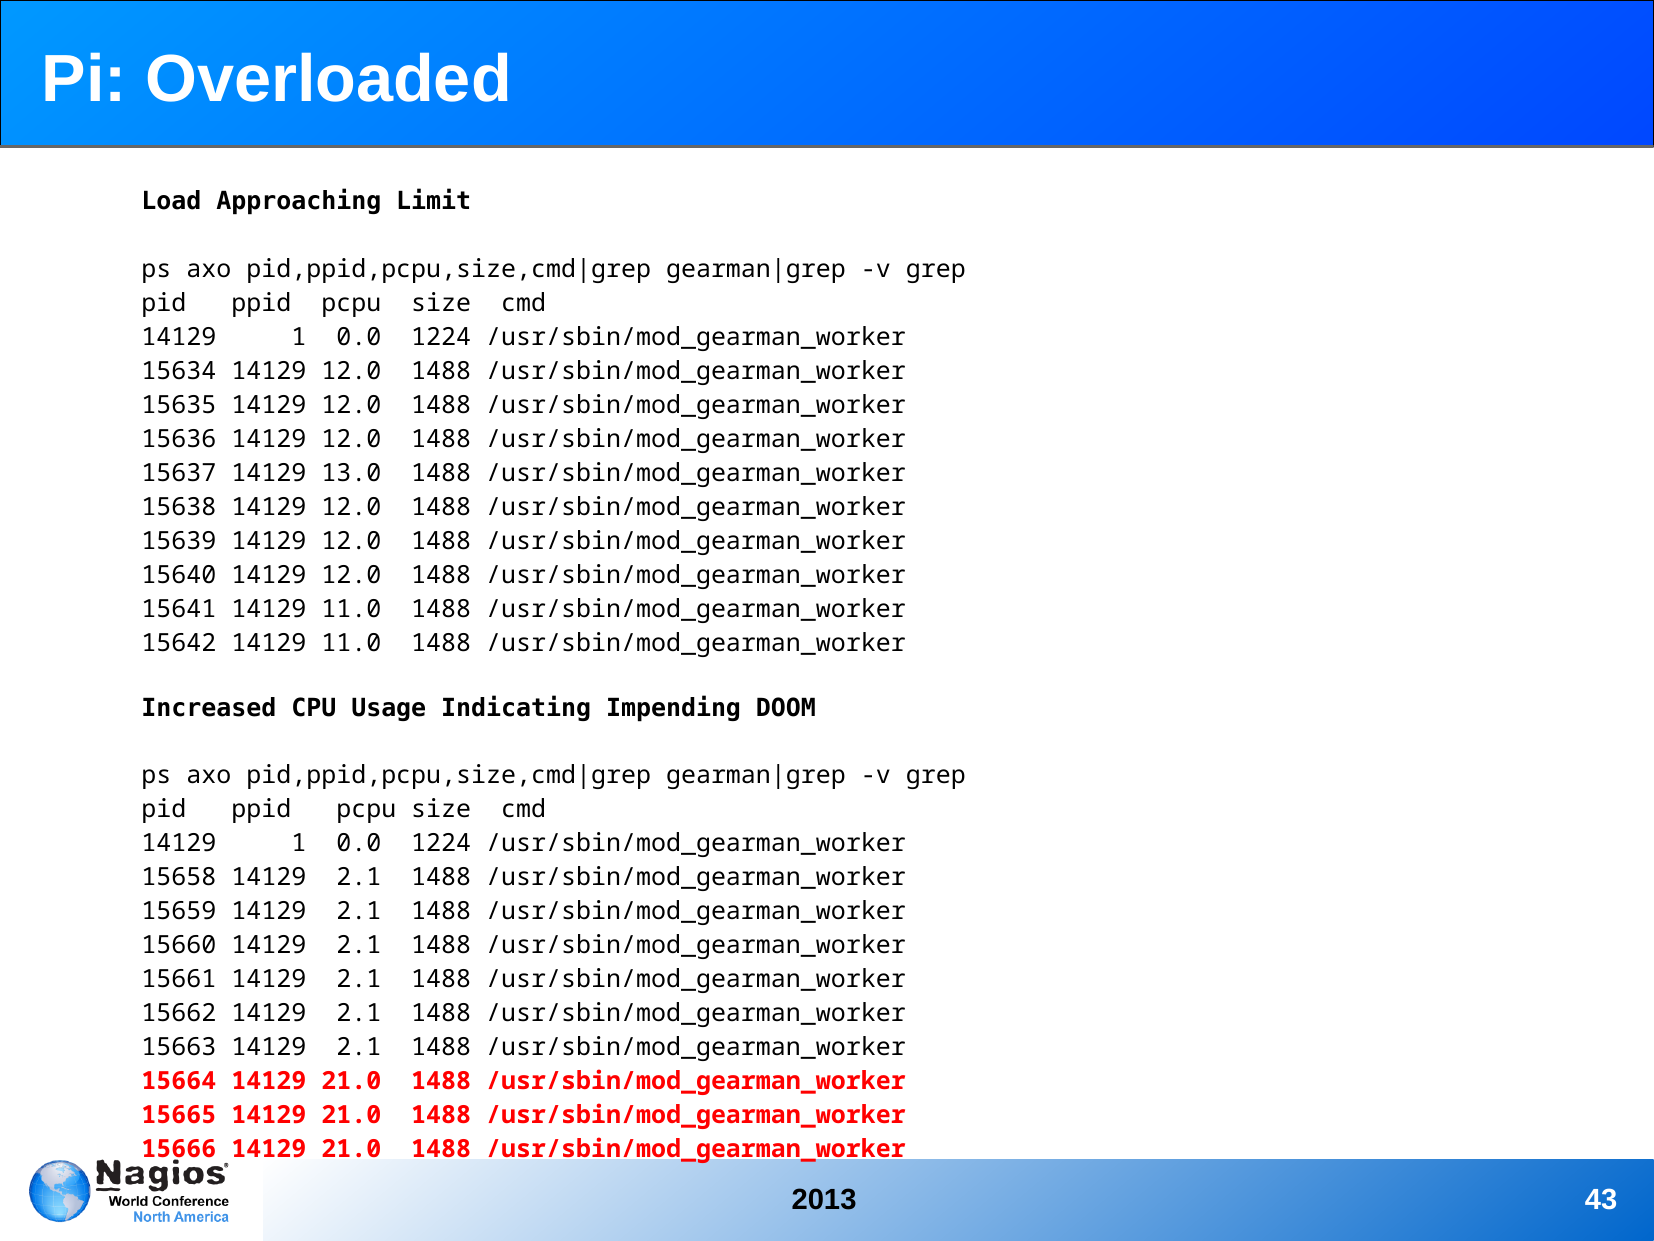

# Pi: Overloaded
Load Approaching Limit
ps axo pid,ppid,pcpu,size,cmd|grep gearman|grep -v grep
pid ppid pcpu size cmd
14129 1 0.0 1224 /usr/sbin/mod_gearman_worker
15634 14129 12.0 1488 /usr/sbin/mod_gearman_worker
15635 14129 12.0 1488 /usr/sbin/mod_gearman_worker
15636 14129 12.0 1488 /usr/sbin/mod_gearman_worker
15637 14129 13.0 1488 /usr/sbin/mod_gearman_worker
15638 14129 12.0 1488 /usr/sbin/mod_gearman_worker
15639 14129 12.0 1488 /usr/sbin/mod_gearman_worker
15640 14129 12.0 1488 /usr/sbin/mod_gearman_worker
15641 14129 11.0 1488 /usr/sbin/mod_gearman_worker
15642 14129 11.0 1488 /usr/sbin/mod_gearman_worker
Increased CPU Usage Indicating Impending DOOM
ps axo pid,ppid,pcpu,size,cmd|grep gearman|grep -v grep
pid ppid pcpu size cmd
14129 1 0.0 1224 /usr/sbin/mod_gearman_worker
15658 14129 2.1 1488 /usr/sbin/mod_gearman_worker
15659 14129 2.1 1488 /usr/sbin/mod_gearman_worker
15660 14129 2.1 1488 /usr/sbin/mod_gearman_worker
15661 14129 2.1 1488 /usr/sbin/mod_gearman_worker
15662 14129 2.1 1488 /usr/sbin/mod_gearman_worker
15663 14129 2.1 1488 /usr/sbin/mod_gearman_worker
15664 14129 21.0 1488 /usr/sbin/mod_gearman_worker
15665 14129 21.0 1488 /usr/sbin/mod_gearman_worker
15666 14129 21.0 1488 /usr/sbin/mod_gearman_worker
2011
43